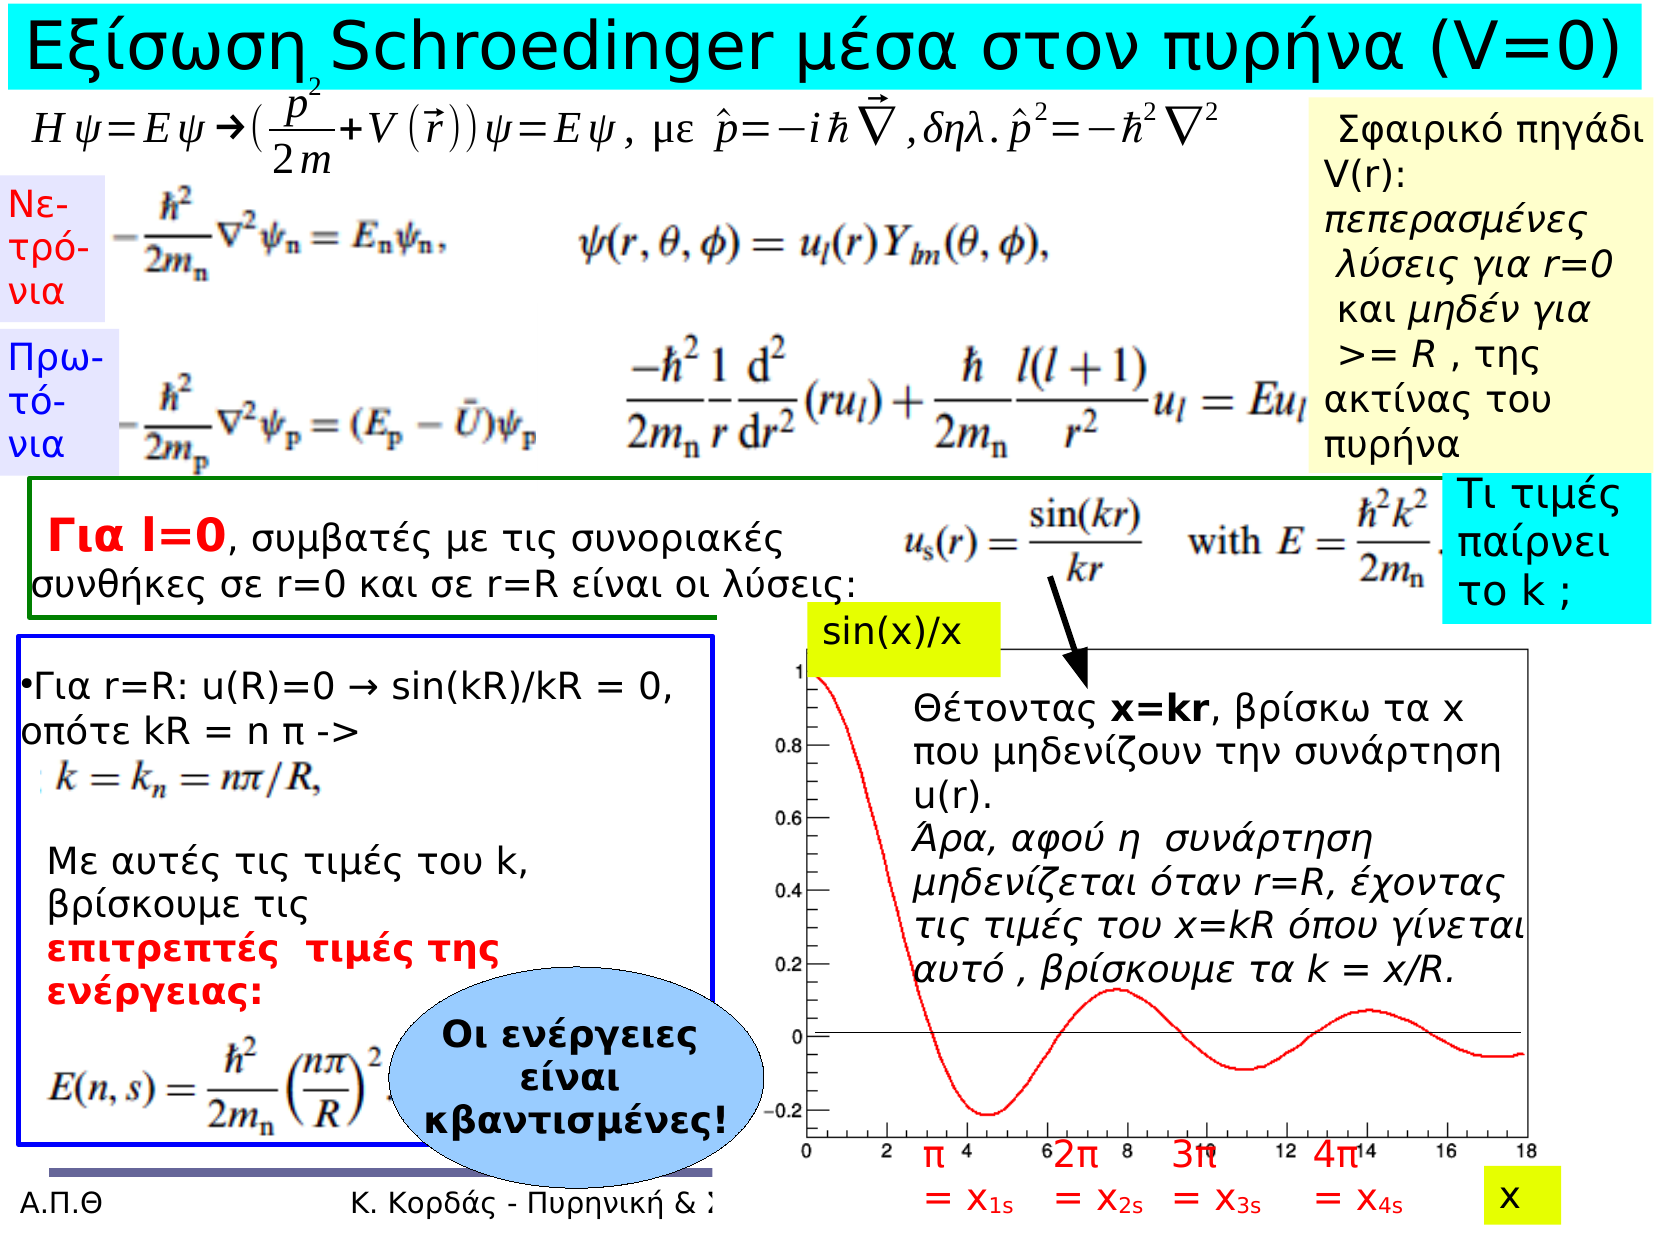

# Εξίσωση Schroedinger μέσα στον πυρήνα (V=0)
Σφαιρικό πηγάδι V(r): πεπερασμένες
λύσεις για r=0
και μηδέν για
>= R , της ακτίνας του πυρήνα
Νε-
τρό-
νια
Πρω-
τό-
νια
Τι τιμές
παίρνει
το k ;
Για l=0, συμβατές με τις συνοριακές συνθήκες σε r=0 και σε r=R είναι οι λύσεις:
sin(x)/x
Για r=R: u(R)=0 → sin(kR)/kR = 0, οπότε kR = n π ->
Θέτοντας x=kr, βρίσκω τα x
που μηδενίζουν την συνάρτηση
u(r).
Άρα, αφού η συνάρτηση
μηδενίζεται όταν r=R, έχοντας
τις τιμές του x=kR όπου γίνεται
αυτό , βρίσκουμε τα k = x/R.
Mε αυτές τις τιμές του k,
βρίσκουμε τις
επιτρεπτές τιμές της
ενέργειας:
Οι ενέργειες
είναι
κβαντισμένες!
π
= x1s
2π
= x2s
3π
= x3s
4π
= x4s
x
Α.Π.Θ
Κ. Κορδάς - Πυρηνική & Στοιχειώδη - Μάθ. 11-12: Πυρηνικό μοντέλο φλοιών
6